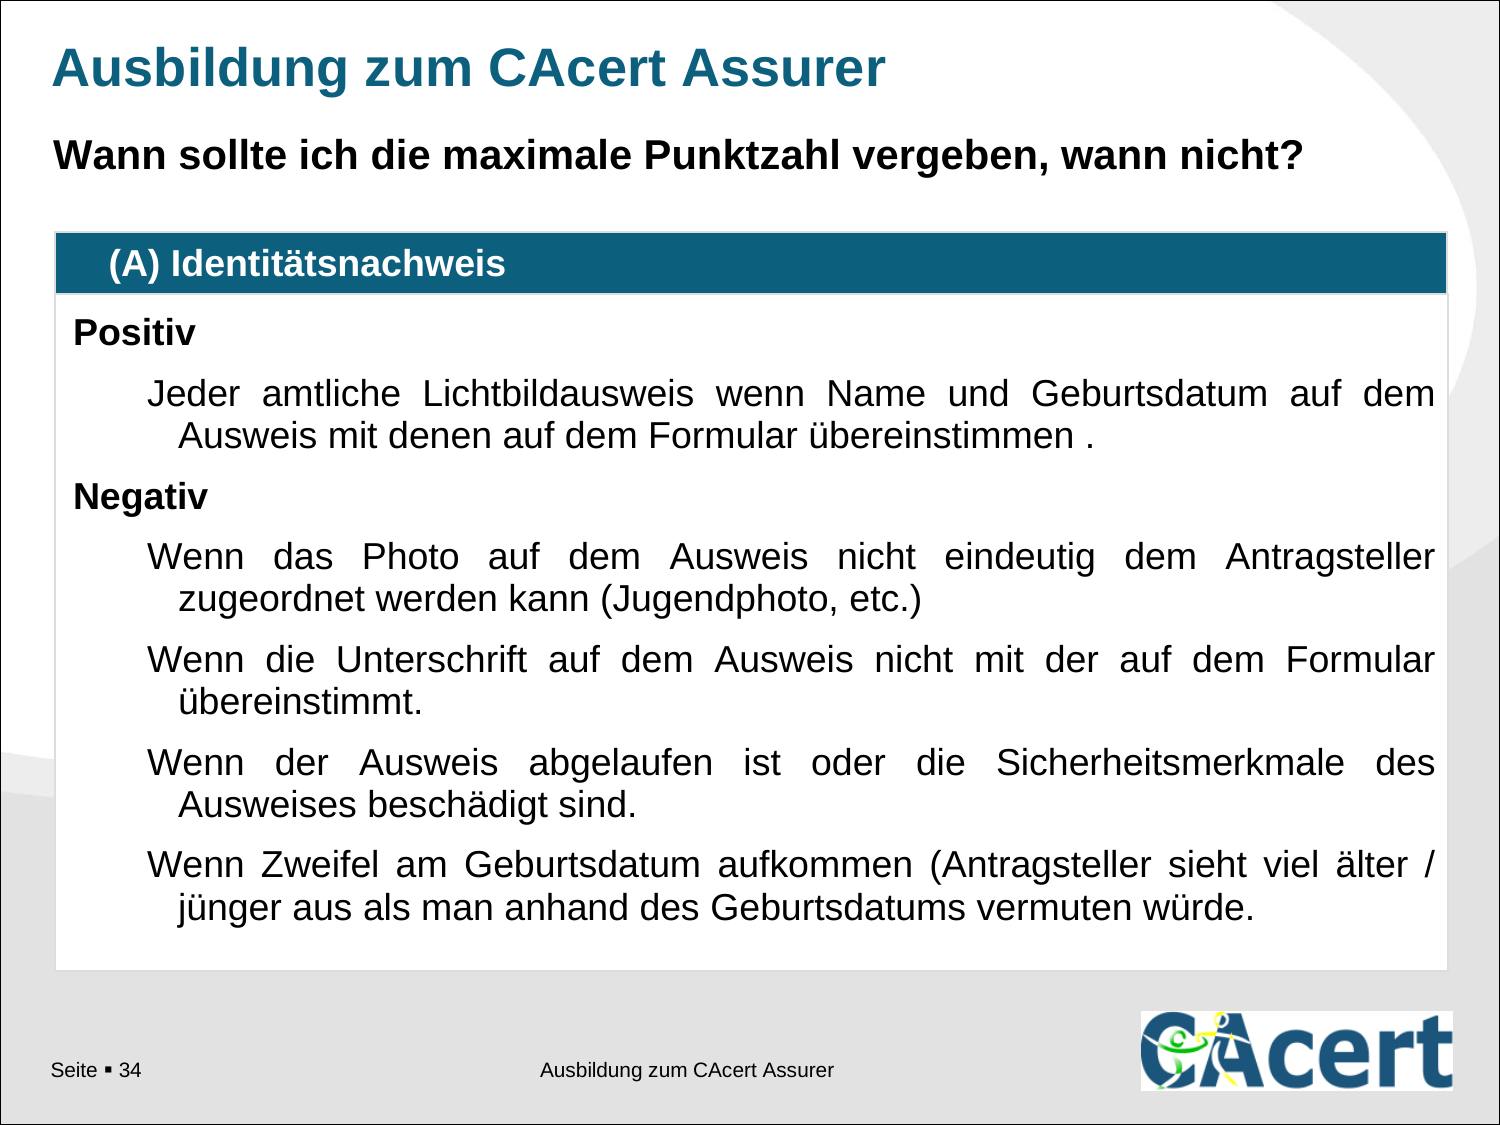

# Ausbildung zum CAcert Assurer
Wann sollte ich die maximale Punktzahl vergeben, wann nicht?
(A) Identitätsnachweis
Positiv
Jeder amtliche Lichtbildausweis wenn Name und Geburtsdatum auf dem Ausweis mit denen auf dem Formular übereinstimmen .
Negativ
Wenn das Photo auf dem Ausweis nicht eindeutig dem Antragsteller zugeordnet werden kann (Jugendphoto, etc.)
Wenn die Unterschrift auf dem Ausweis nicht mit der auf dem Formular übereinstimmt.
Wenn der Ausweis abgelaufen ist oder die Sicherheitsmerkmale des Ausweises beschädigt sind.
Wenn Zweifel am Geburtsdatum aufkommen (Antragsteller sieht viel älter / jünger aus als man anhand des Geburtsdatums vermuten würde.
Ausbildung zum CAcert Assurer